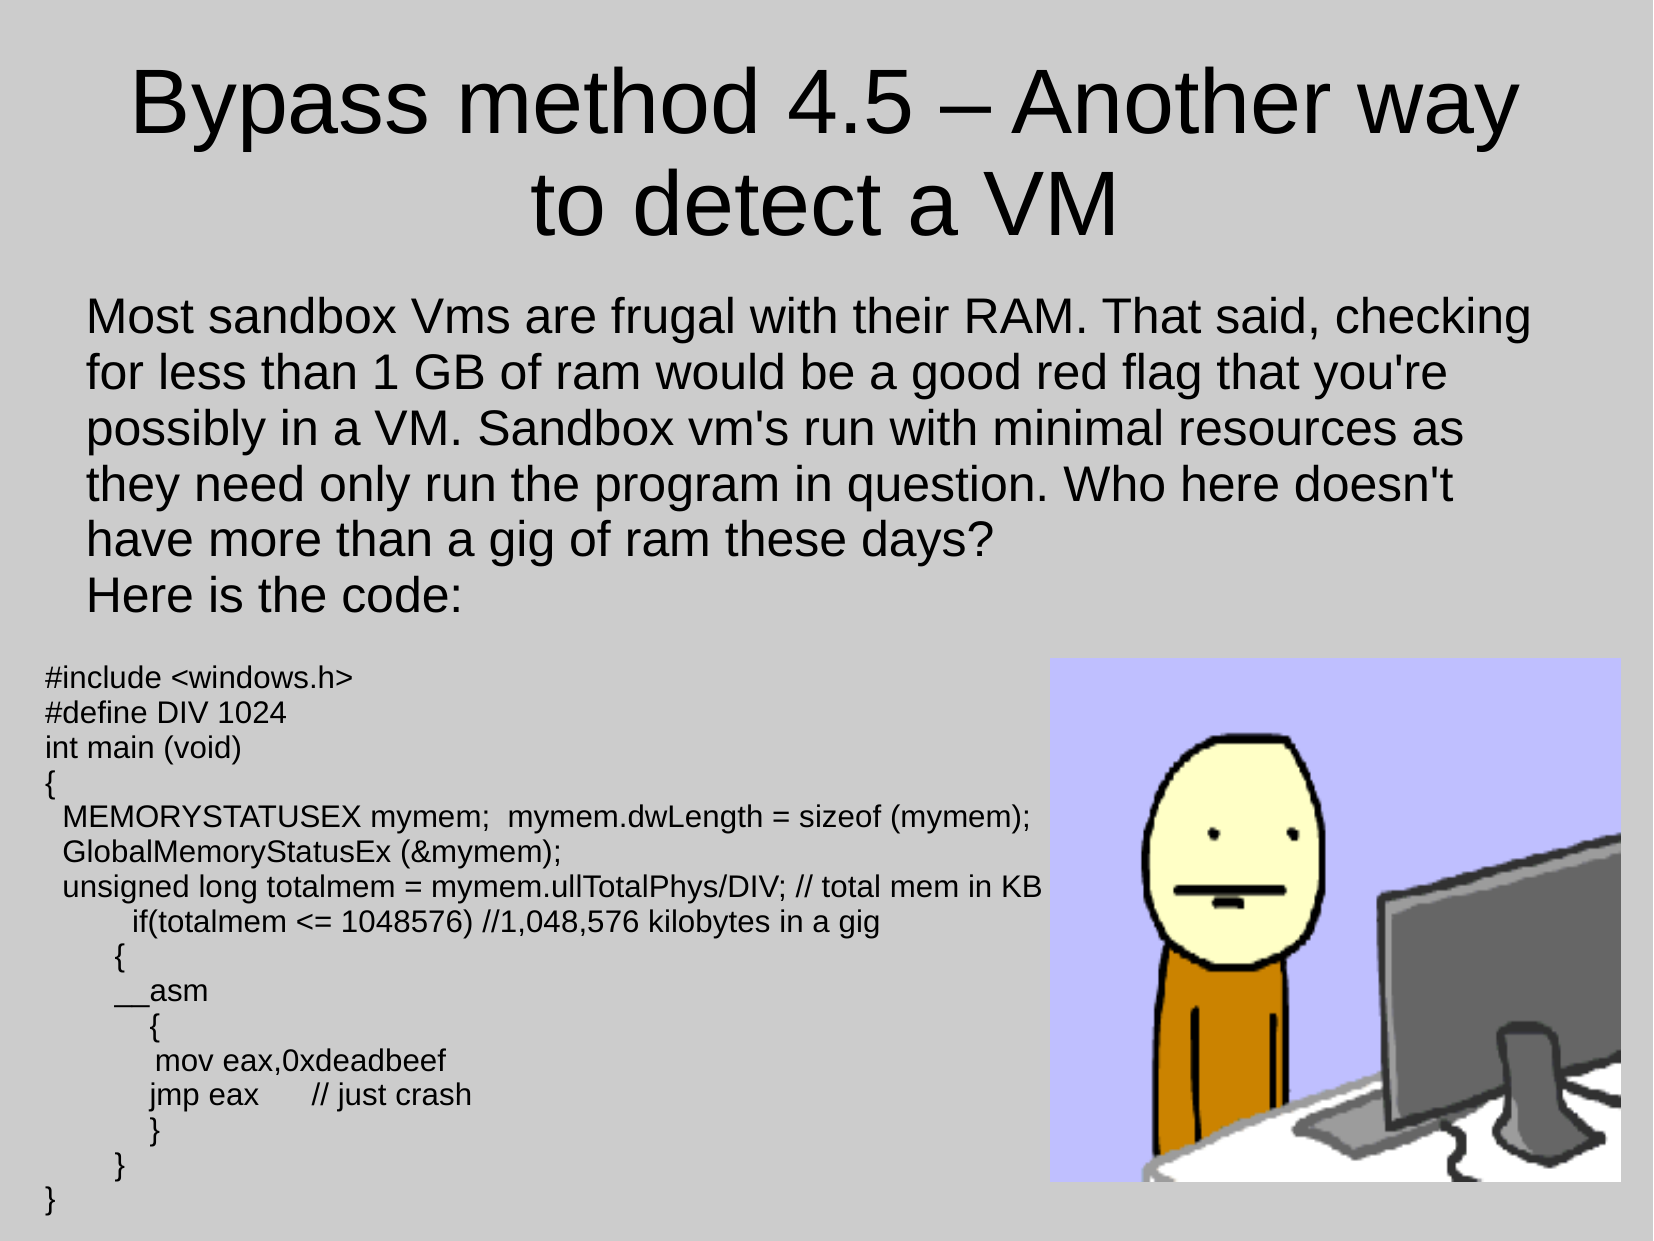

# Bypass method 4.5 – Another way to detect a VM
Most sandbox Vms are frugal with their RAM. That said, checking for less than 1 GB of ram would be a good red flag that you're possibly in a VM. Sandbox vm's run with minimal resources as they need only run the program in question. Who here doesn't have more than a gig of ram these days?
Here is the code:
#include <windows.h>
#define DIV 1024
int main (void)
{
 MEMORYSTATUSEX mymem; mymem.dwLength = sizeof (mymem);
 GlobalMemoryStatusEx (&mymem);
 unsigned long totalmem = mymem.ullTotalPhys/DIV; // total mem in KB
 if(totalmem <= 1048576) //1,048,576 kilobytes in a gig
 {
 __asm
 {
	 mov eax,0xdeadbeef
 jmp eax // just crash
 }
 }
}